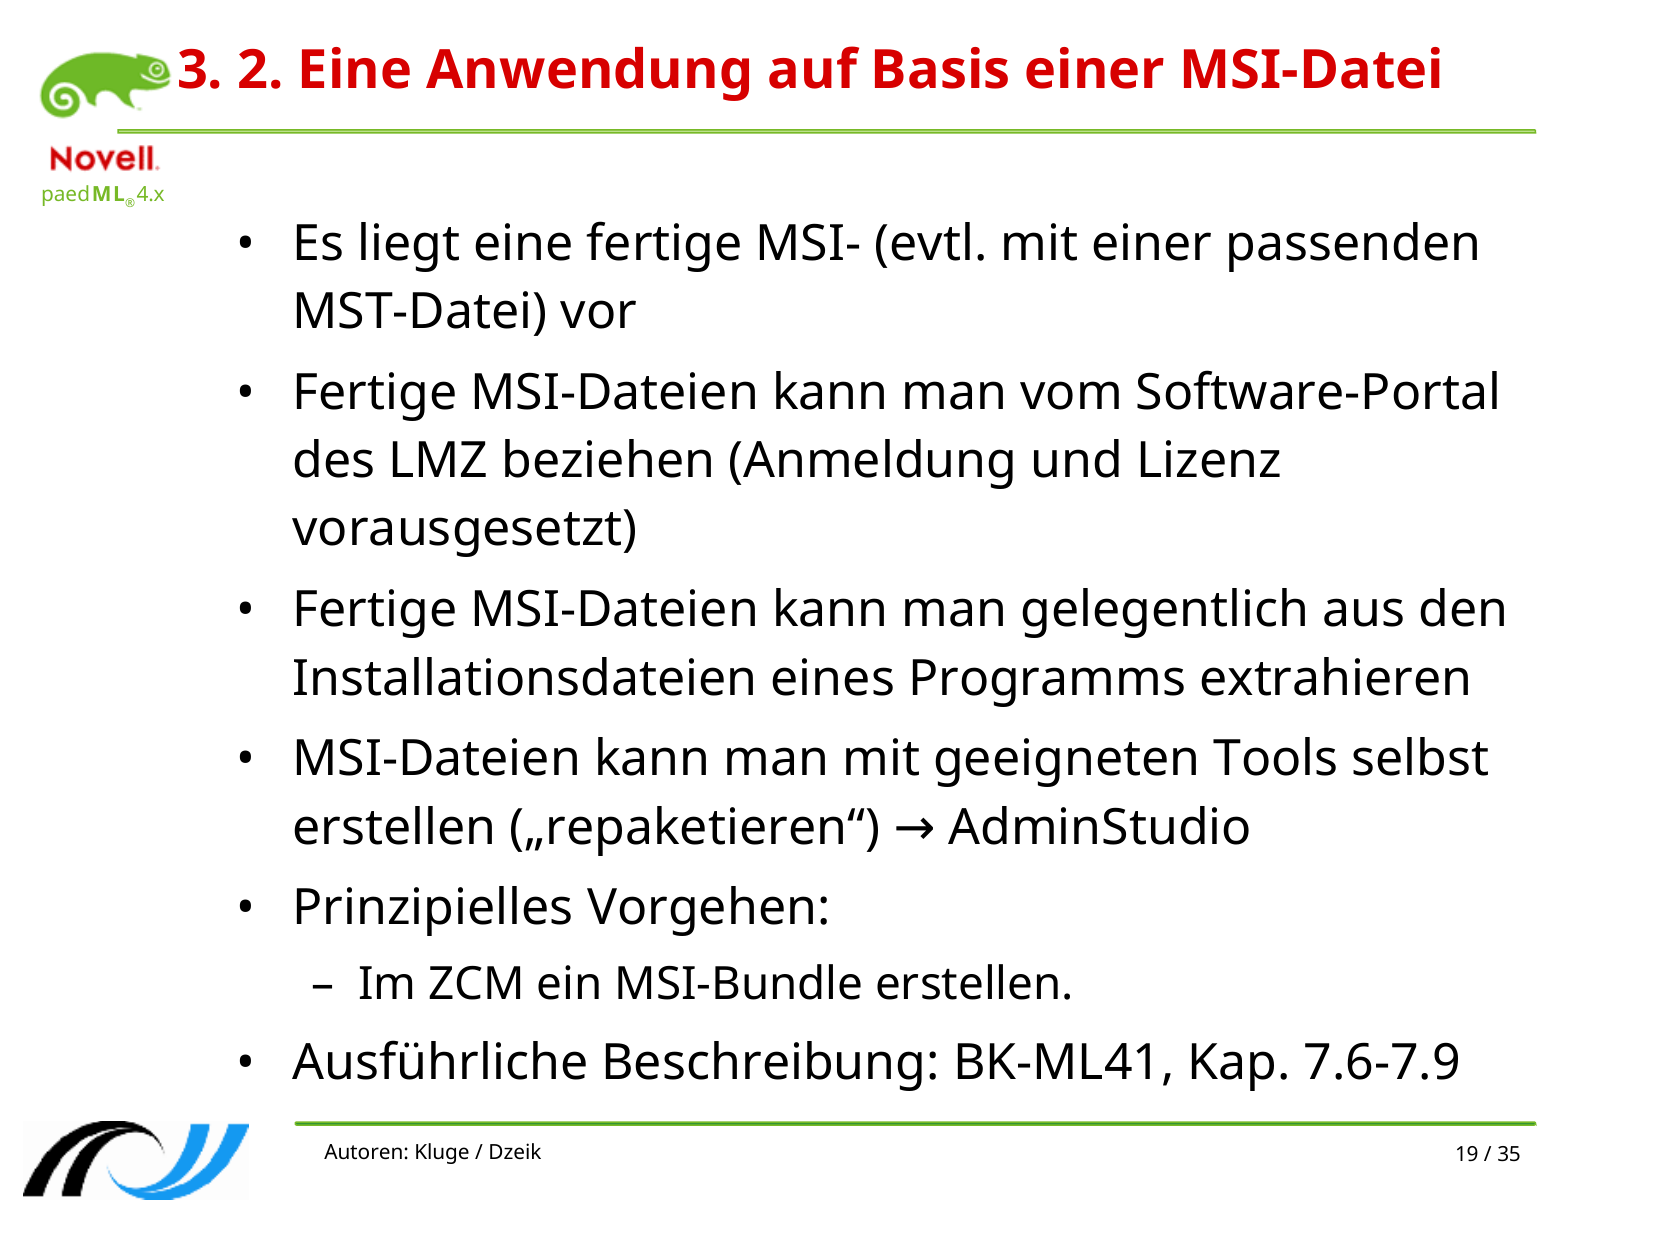

# 3. 2. Eine Anwendung auf Basis einer MSI-Datei
Es liegt eine fertige MSI- (evtl. mit einer passenden MST-Datei) vor
Fertige MSI-Dateien kann man vom Software-Portal des LMZ beziehen (Anmeldung und Lizenz vorausgesetzt)
Fertige MSI-Dateien kann man gelegentlich aus den Installationsdateien eines Programms extrahieren
MSI-Dateien kann man mit geeigneten Tools selbst erstellen („repaketieren“) → AdminStudio
Prinzipielles Vorgehen:
Im ZCM ein MSI-Bundle erstellen.
Ausführliche Beschreibung: BK-ML41, Kap. 7.6-7.9
Autoren: Kluge / Dzeik
19